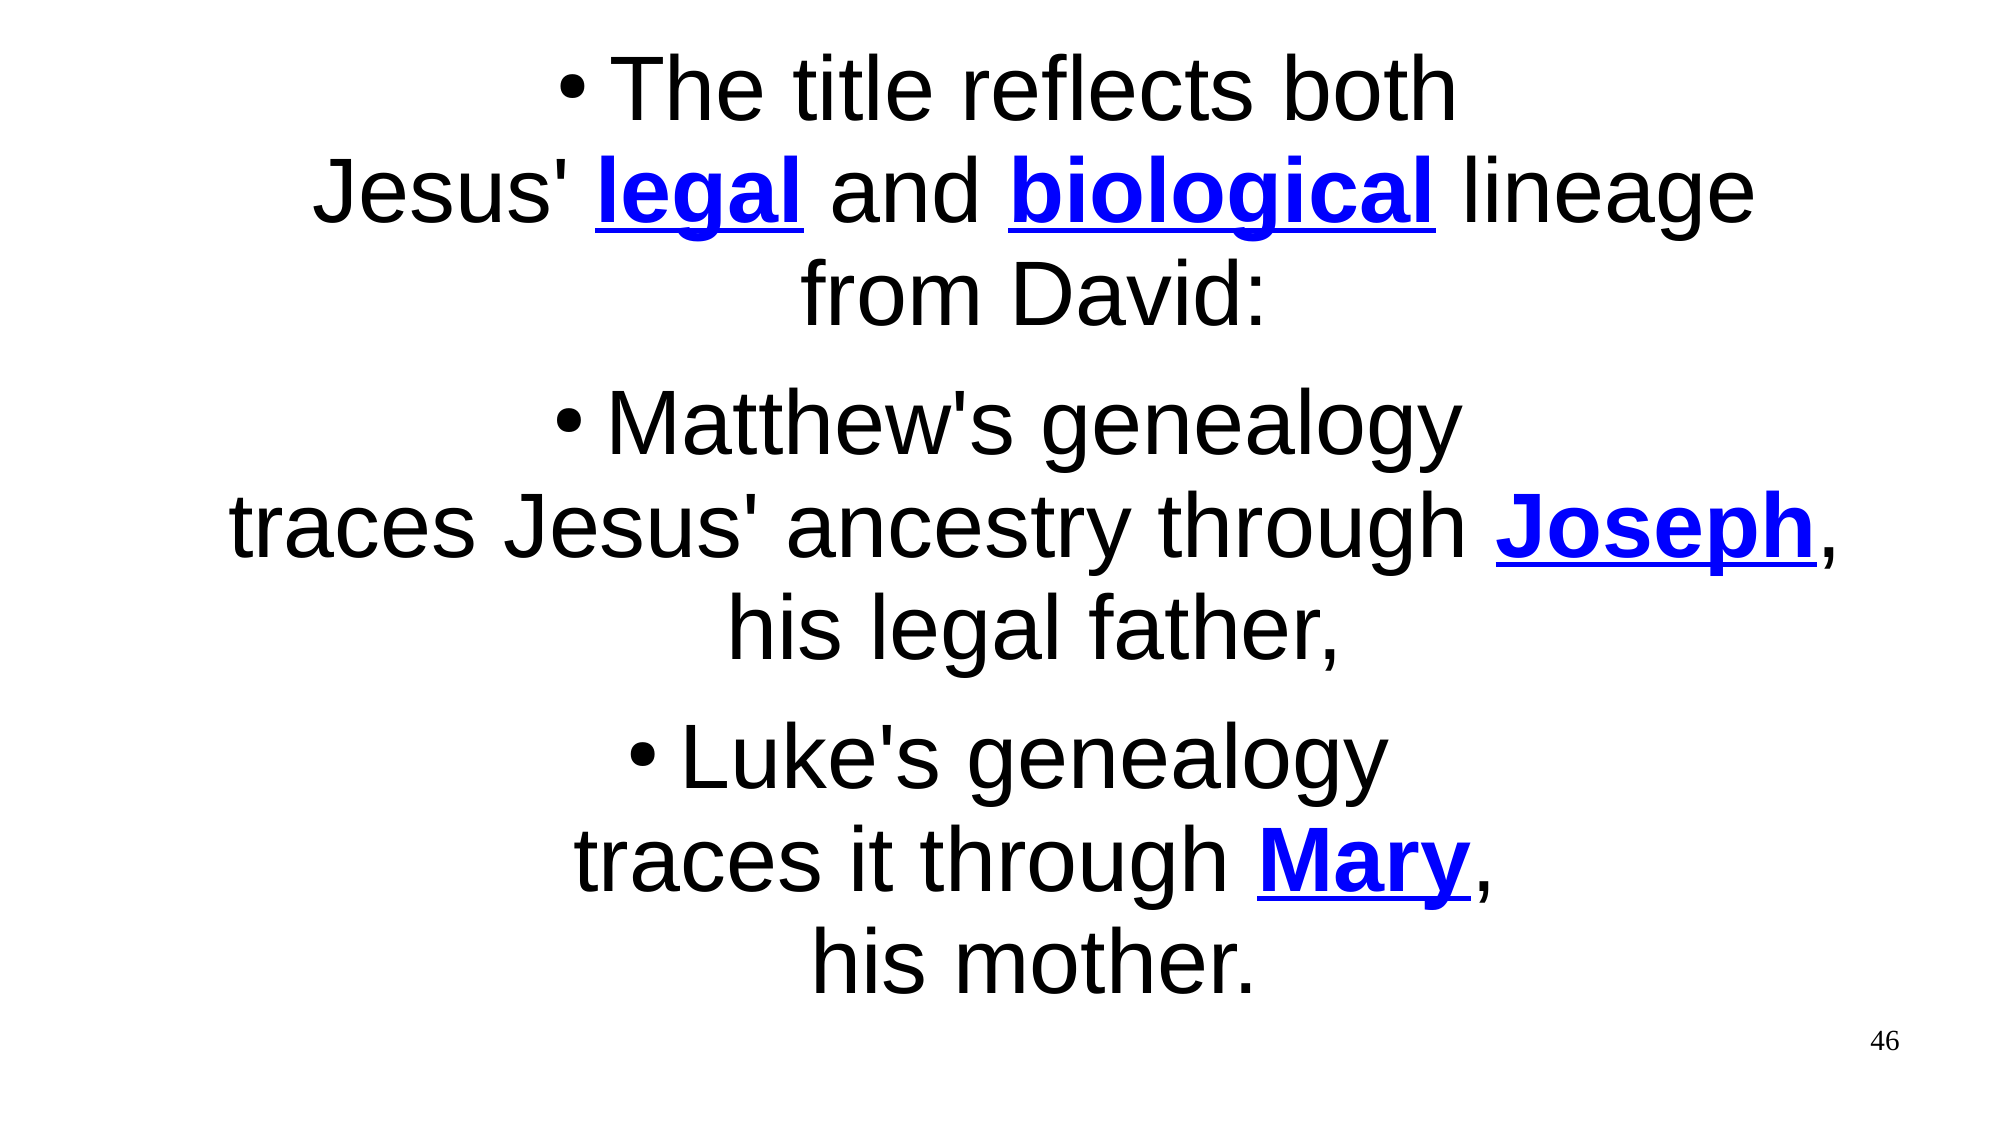

# The title reflects both Jesus' legal and biological lineage from David:
Matthew's genealogy
traces Jesus' ancestry through Joseph,
his legal father,
Luke's genealogy
traces it through Mary,
his mother.
46